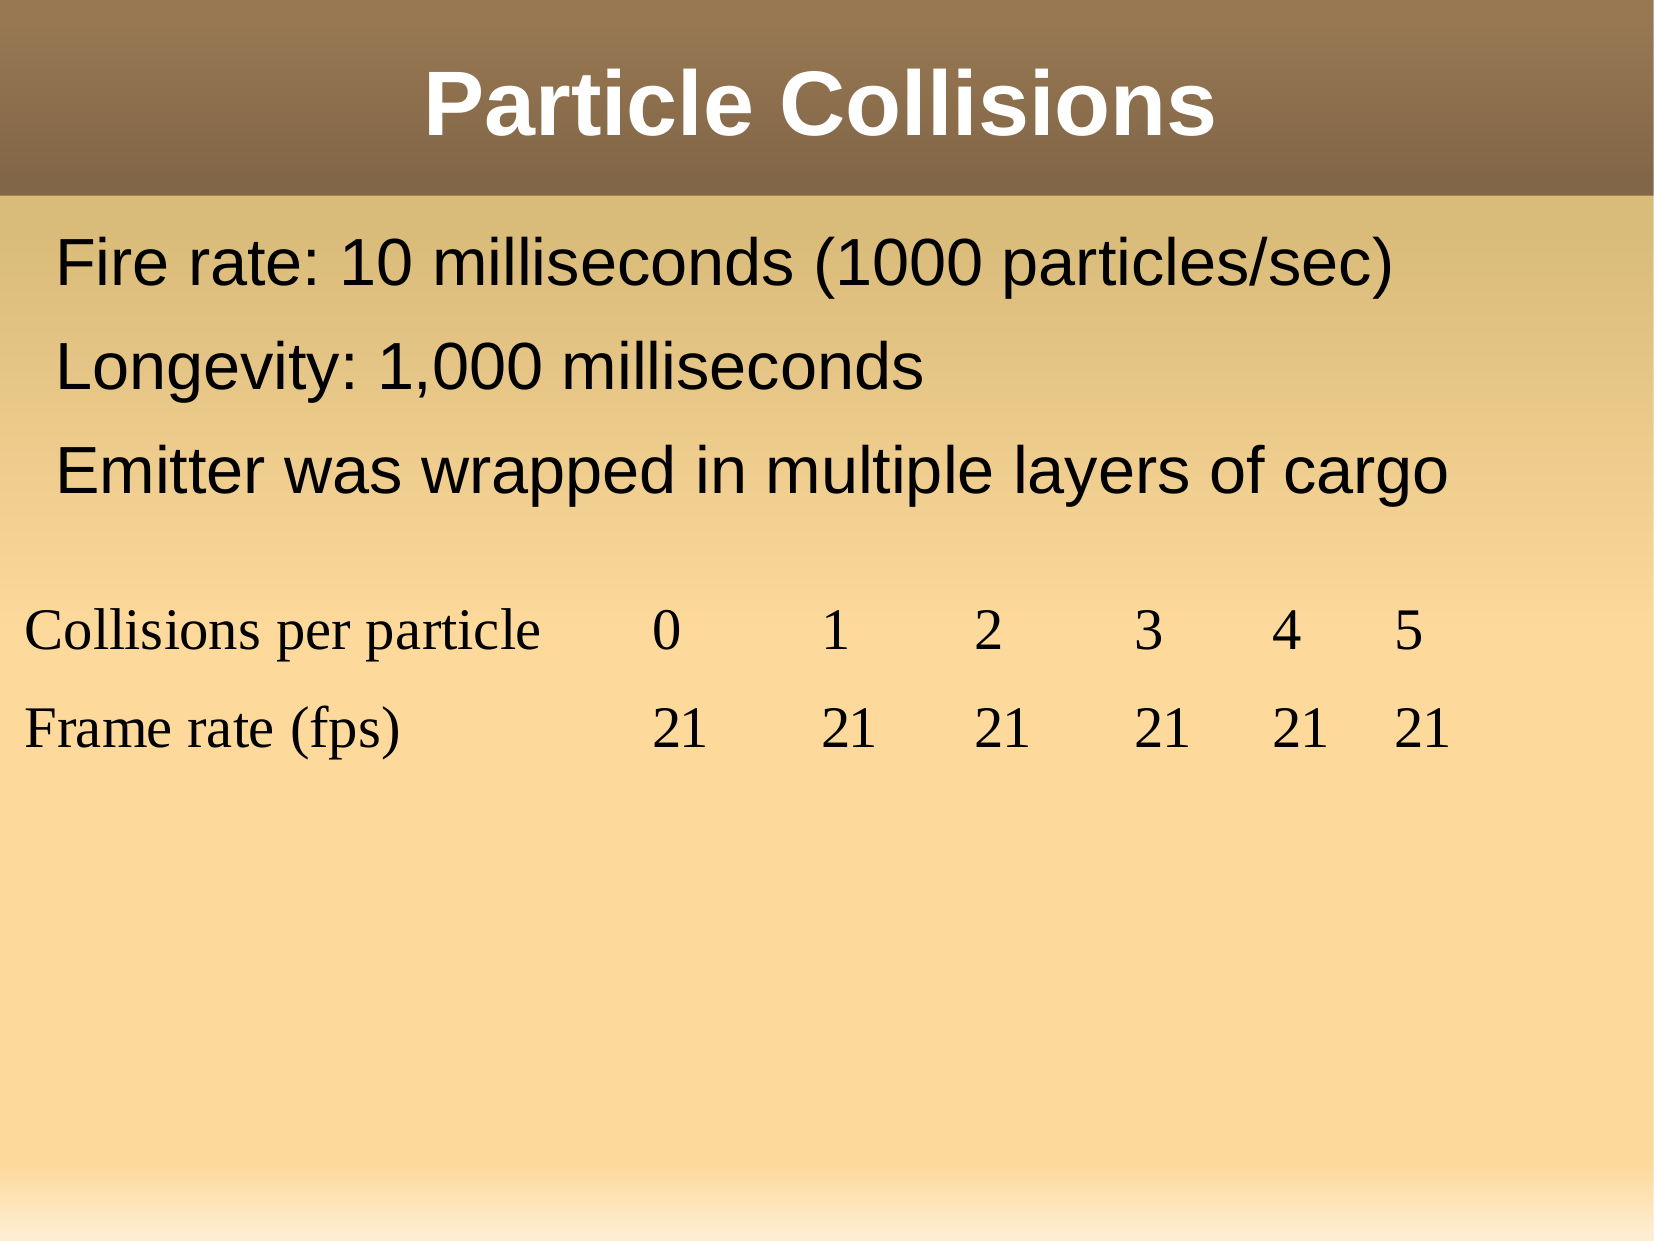

# Particle Collisions
Fire rate: 10 milliseconds (1000 particles/sec)
Longevity: 1,000 milliseconds
Emitter was wrapped in multiple layers of cargo